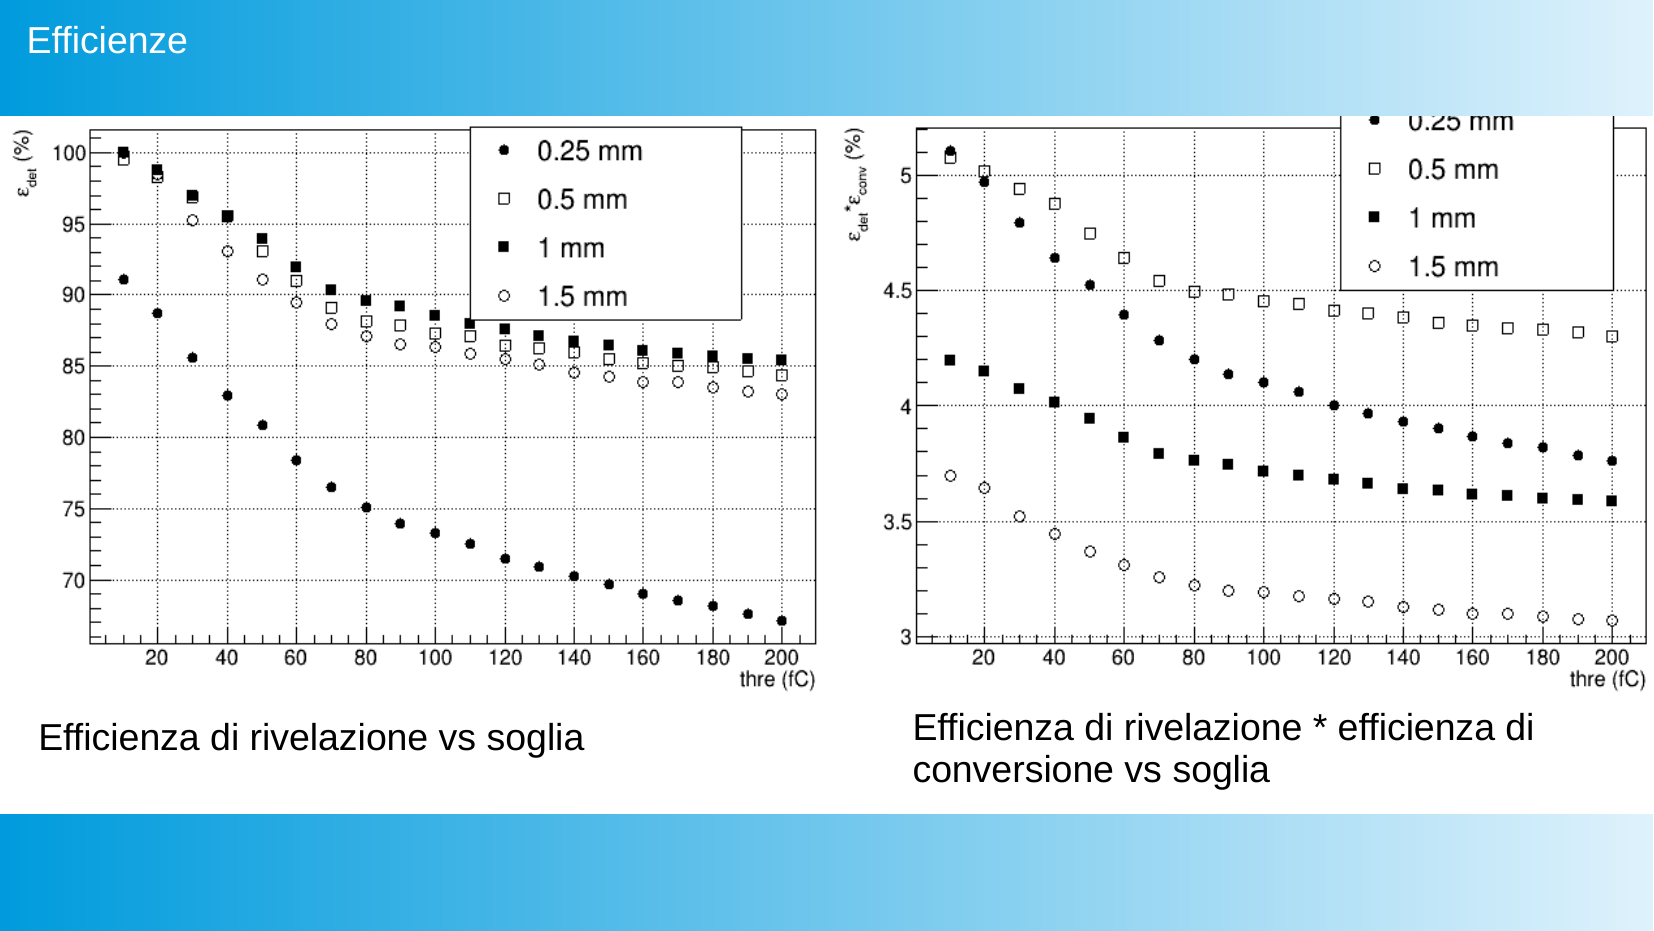

Efficienze
Efficienza di rivelazione * efficienza di conversione vs soglia
Efficienza di rivelazione vs soglia